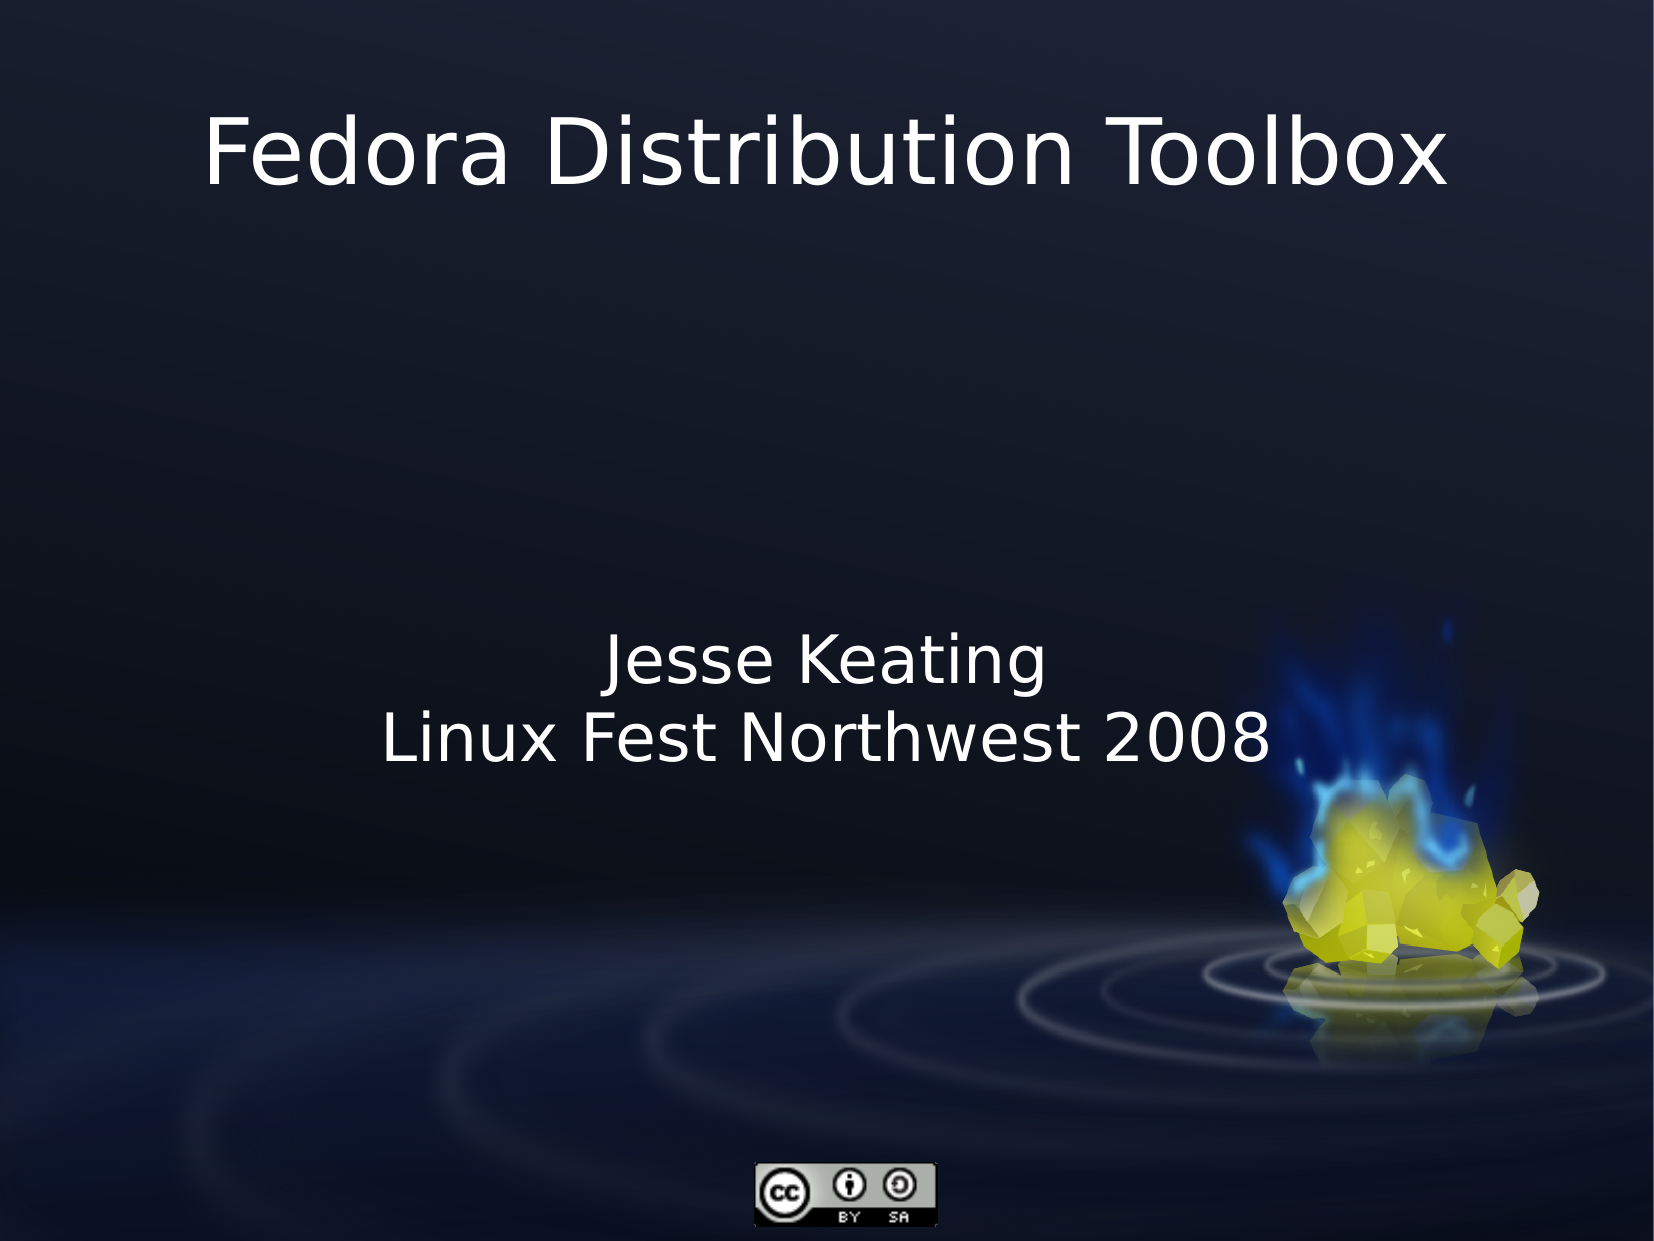

# Fedora Distribution Toolbox
Jesse Keating
Linux Fest Northwest 2008